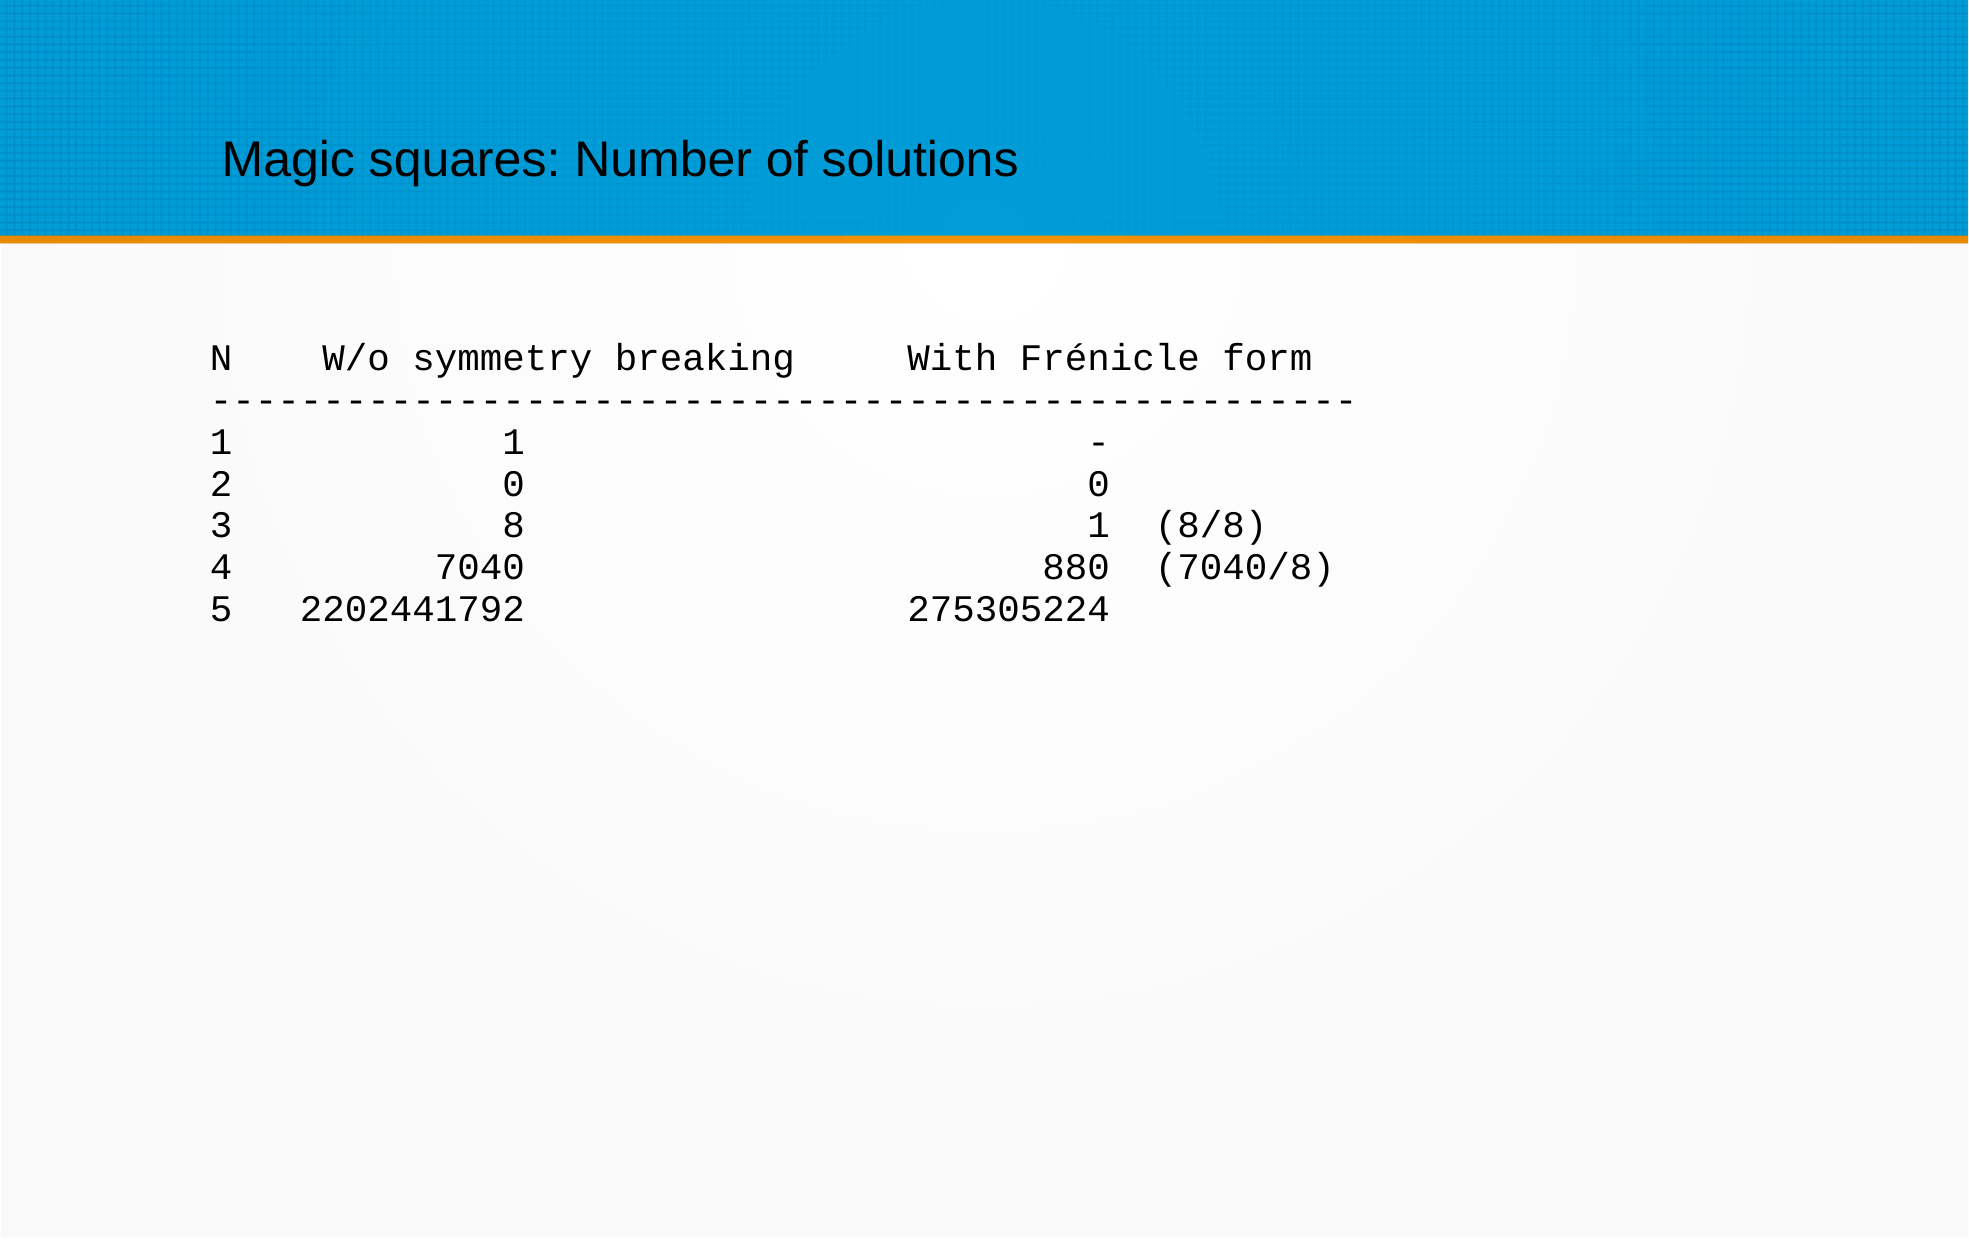

Magic squares: Number of solutions
N W/o symmetry breaking With Frénicle form
---------------------------------------------------
1 1 -
2 0 0
3 8 1 (8/8)
4 7040 880 (7040/8)
5 2202441792 275305224